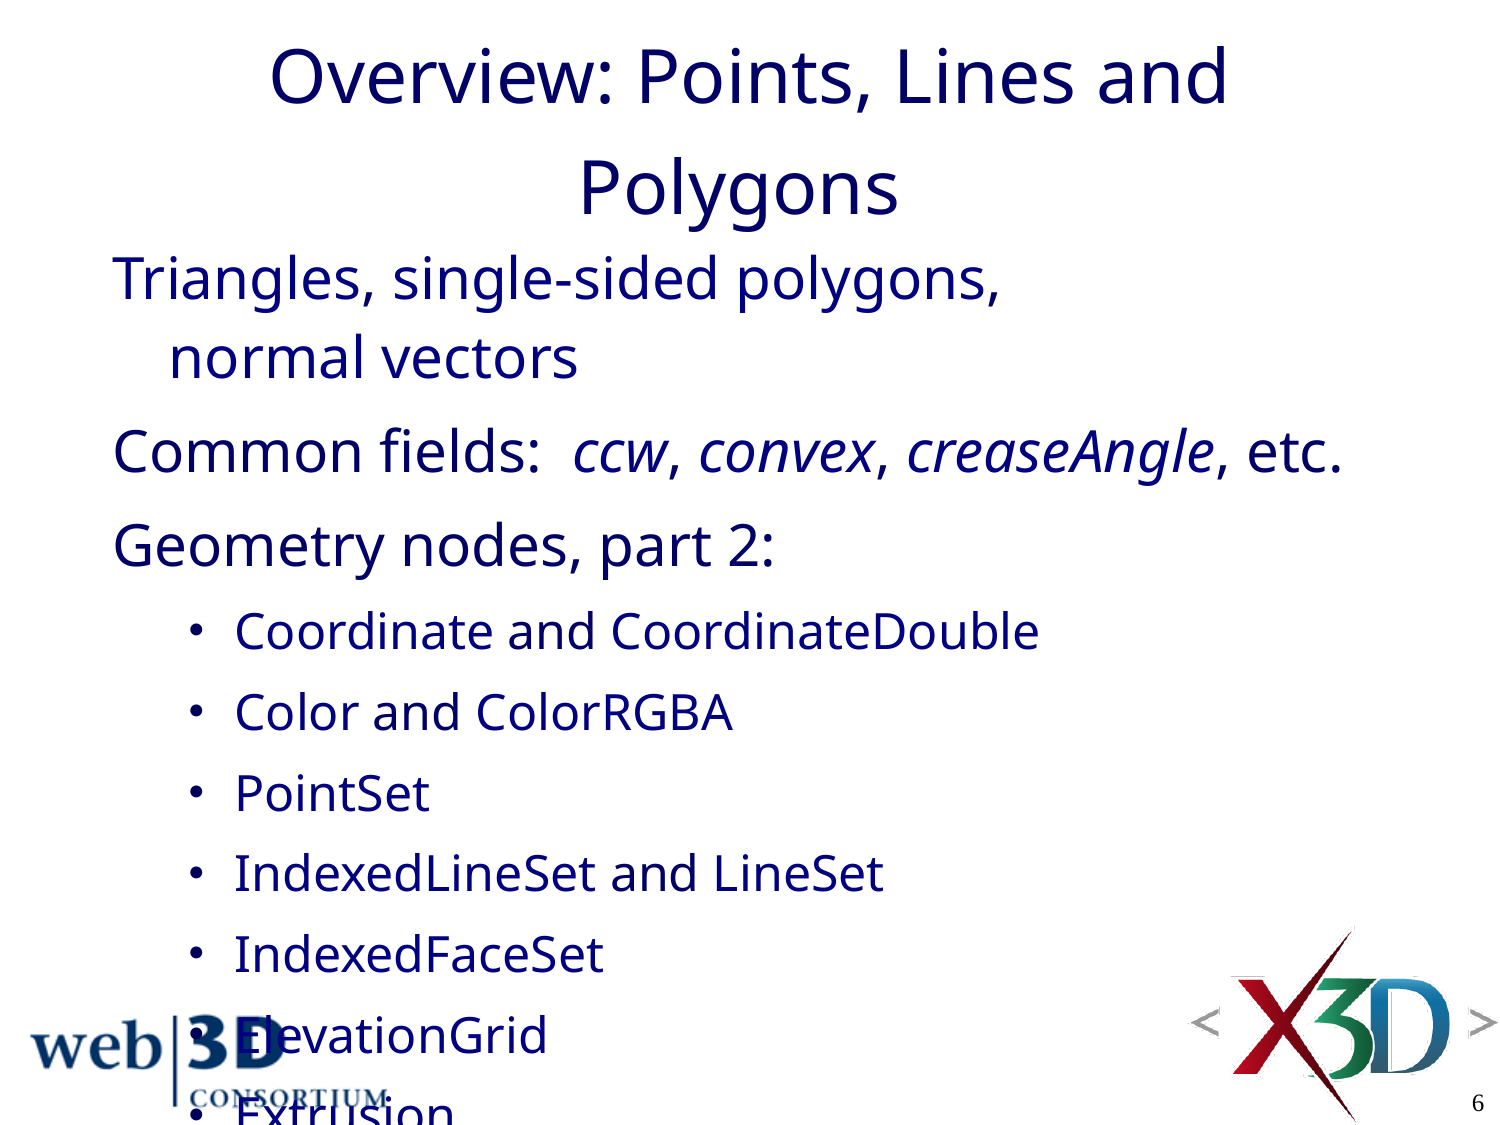

# Overview: Points, Lines and Polygons
Triangles, single-sided polygons, normal vectors
Common fields: ccw, convex, creaseAngle, etc.
Geometry nodes, part 2:
Coordinate and CoordinateDouble
Color and ColorRGBA
PointSet
IndexedLineSet and LineSet
IndexedFaceSet
ElevationGrid
Extrusion